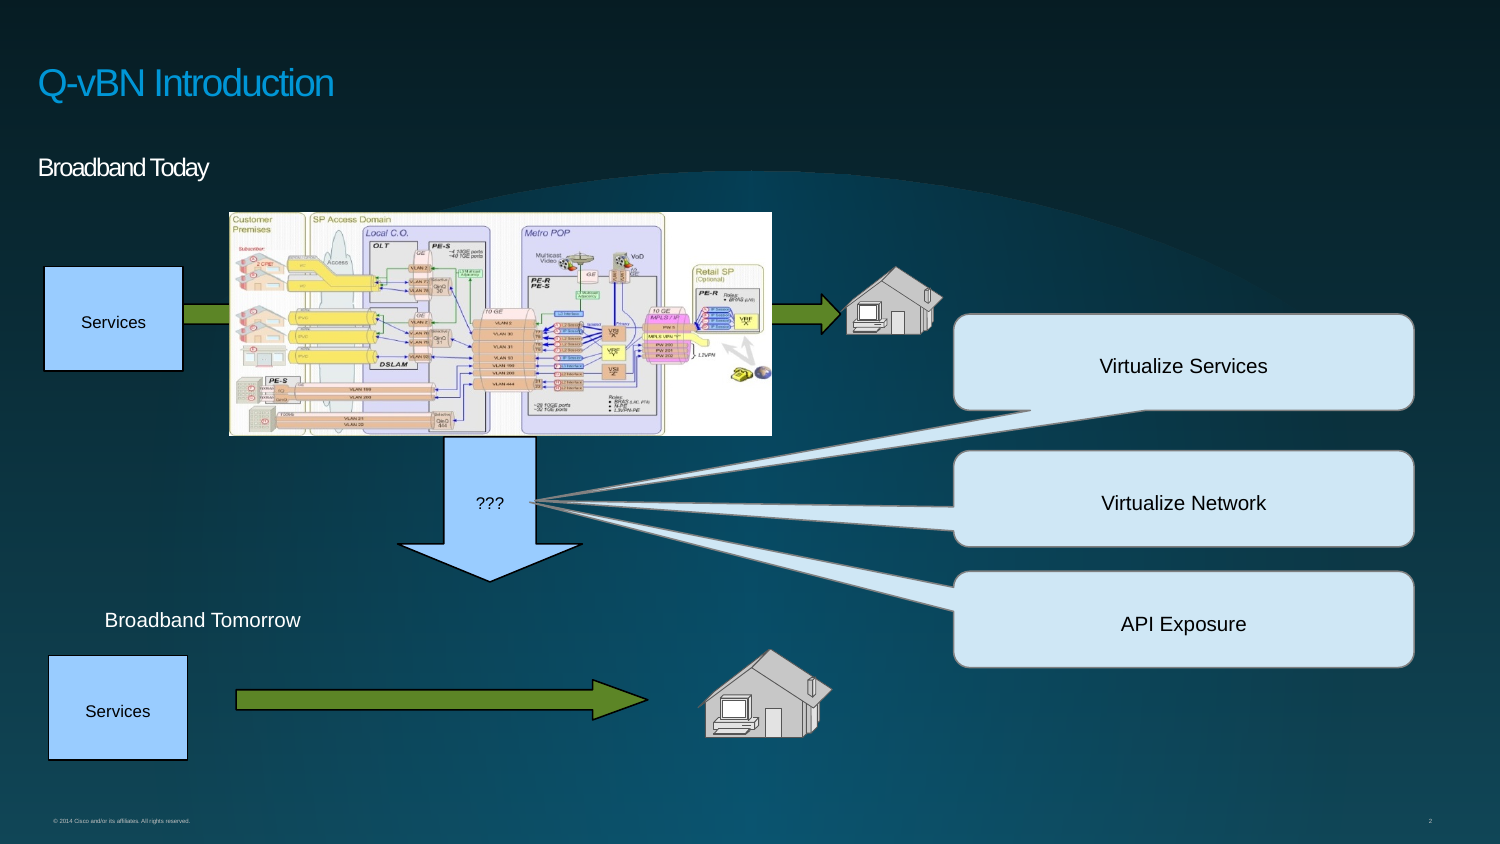

# Q-vBN Introduction Broadband Today
Services
Virtualize Services
???
Virtualize Network
API Exposure
Broadband Tomorrow
Services